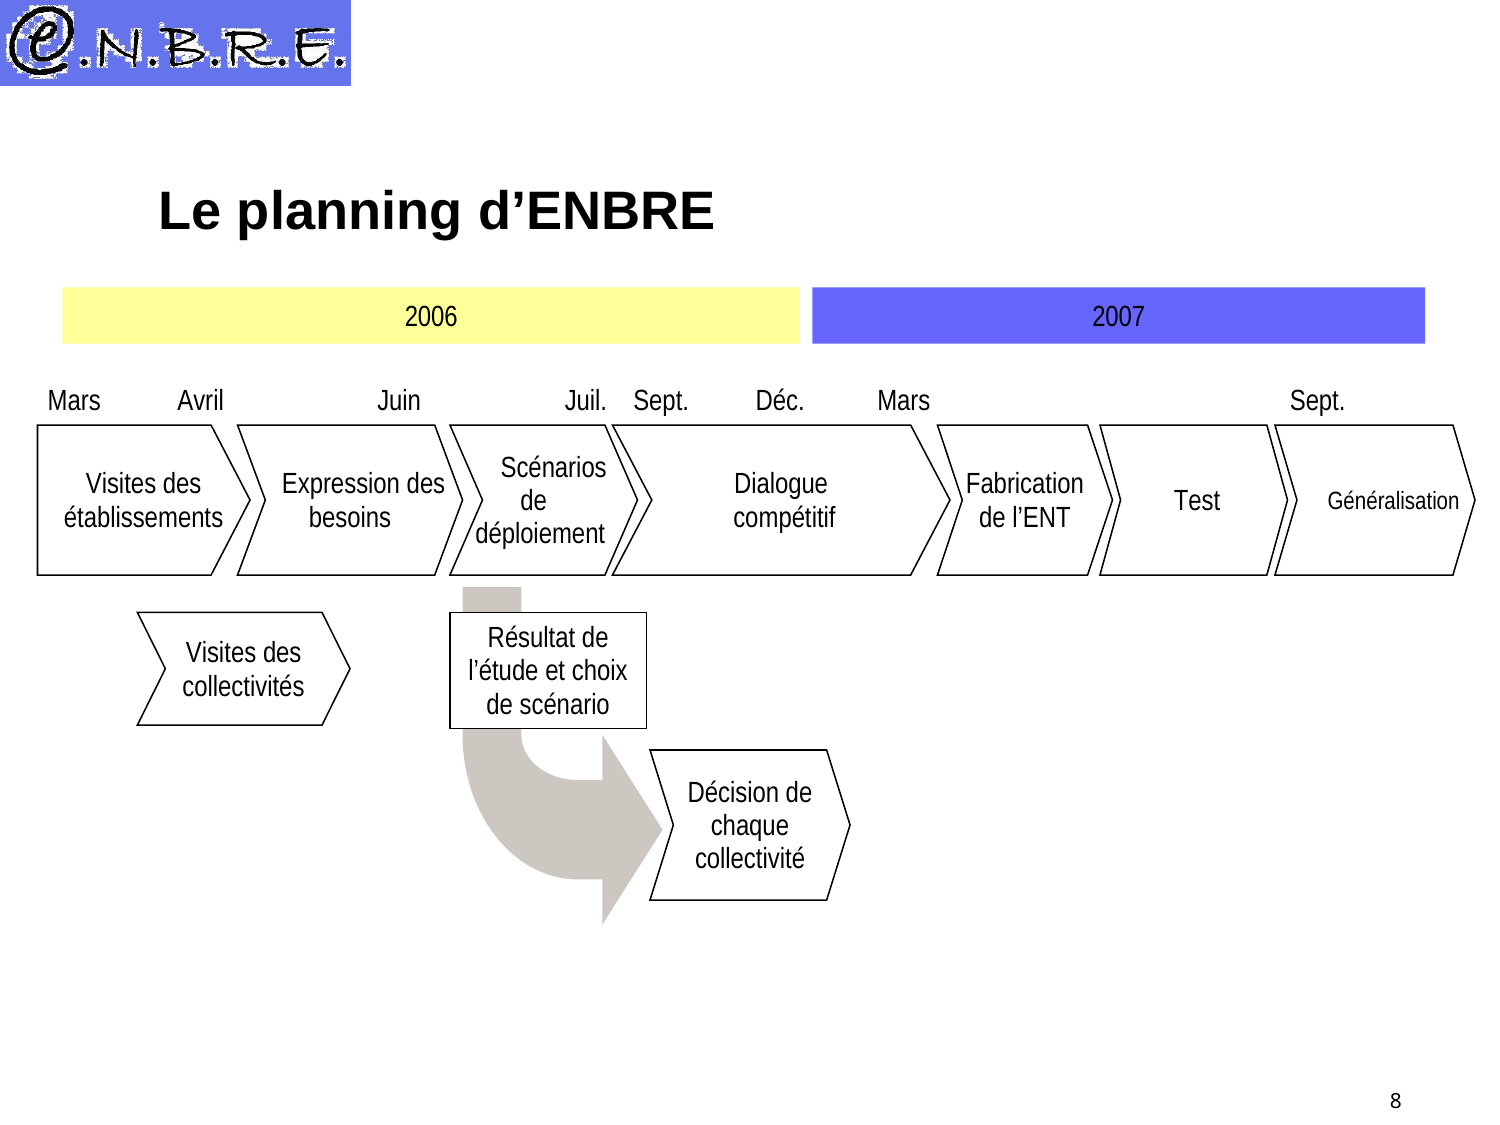

# Le planning d’ENBRE
2006
2007
Mars
Avril
Juin
Juil.
Sept.
Déc.
Mars
Sept.
Visites des établissements
 Expression des besoins
 Scénarios de déploiement
Dialogue
 compétitif
Fabrication de l’ENT
 Test
Généralisation
Visites des collectivités
Résultat de l’étude et choix de scénario
Décision de chaque collectivité